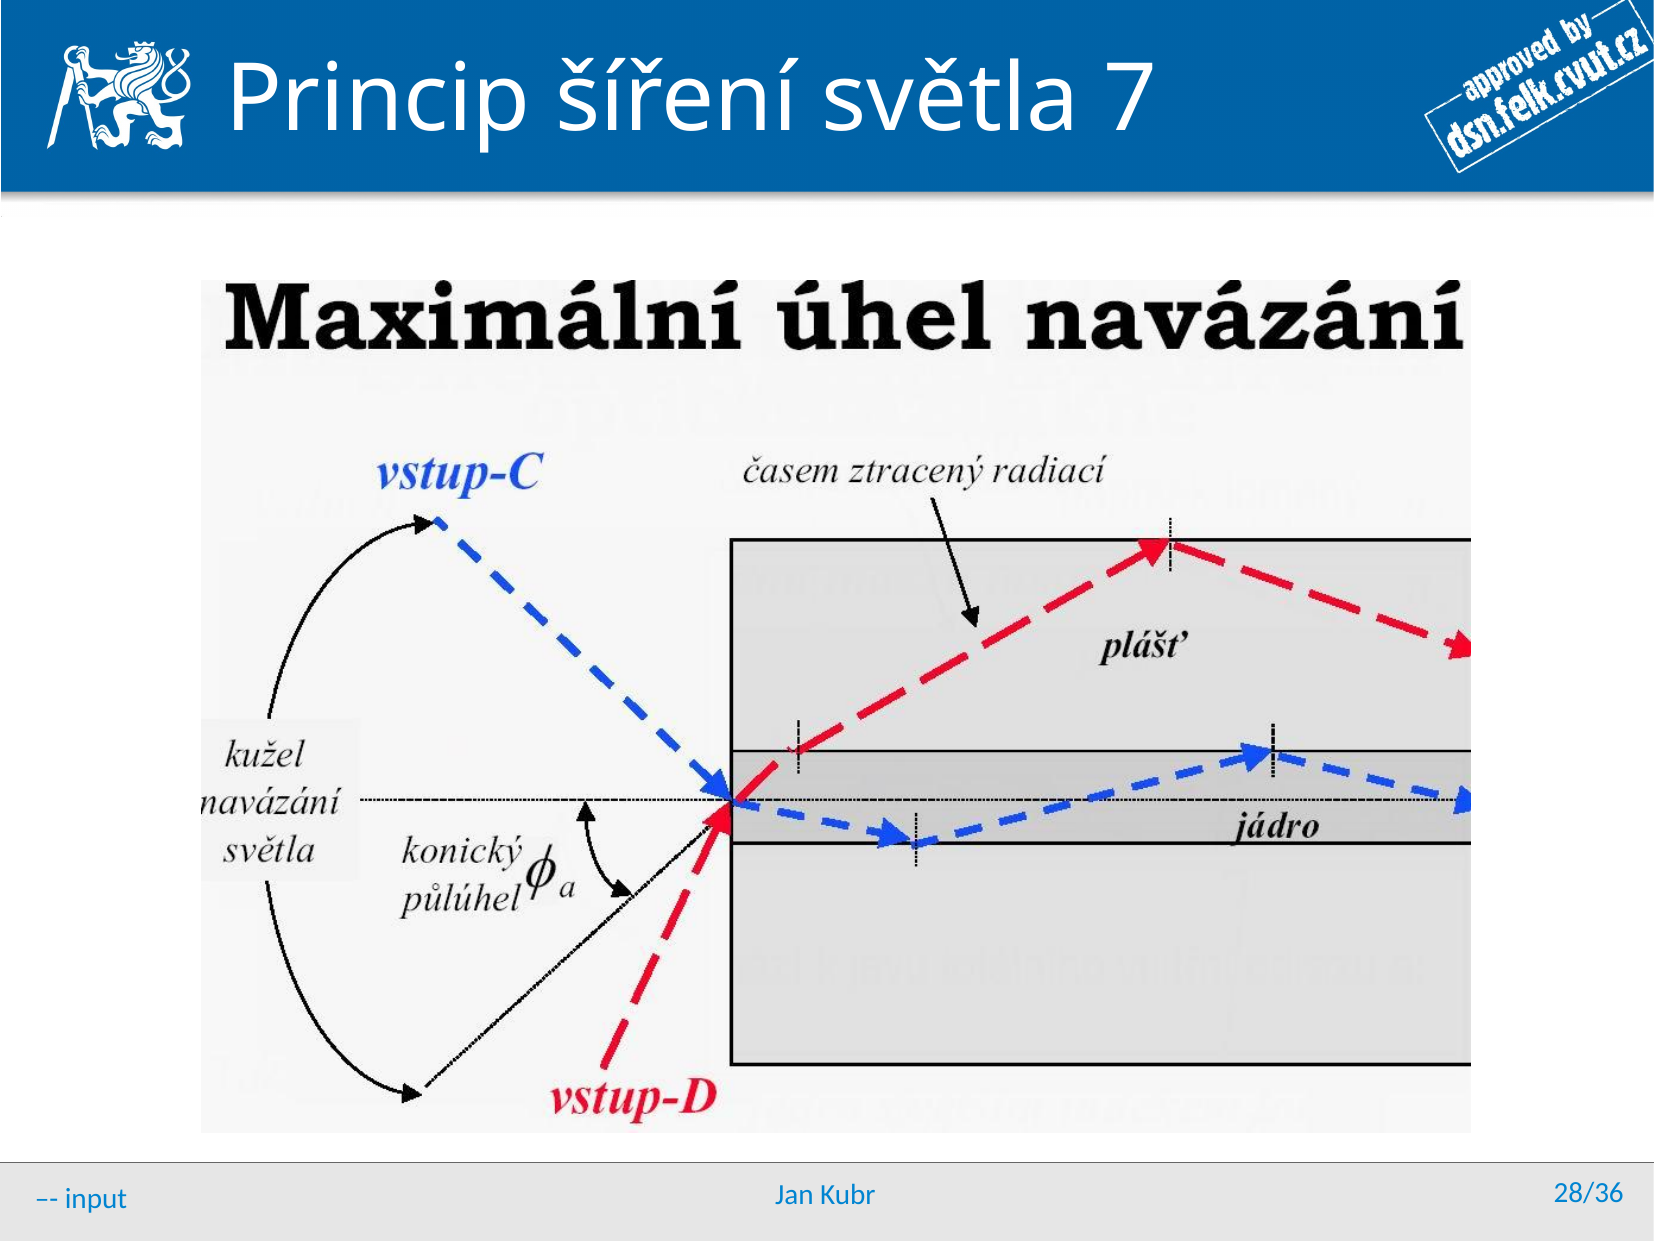

# Princip šíření světla 7
28
Jan Kubr
02/2006